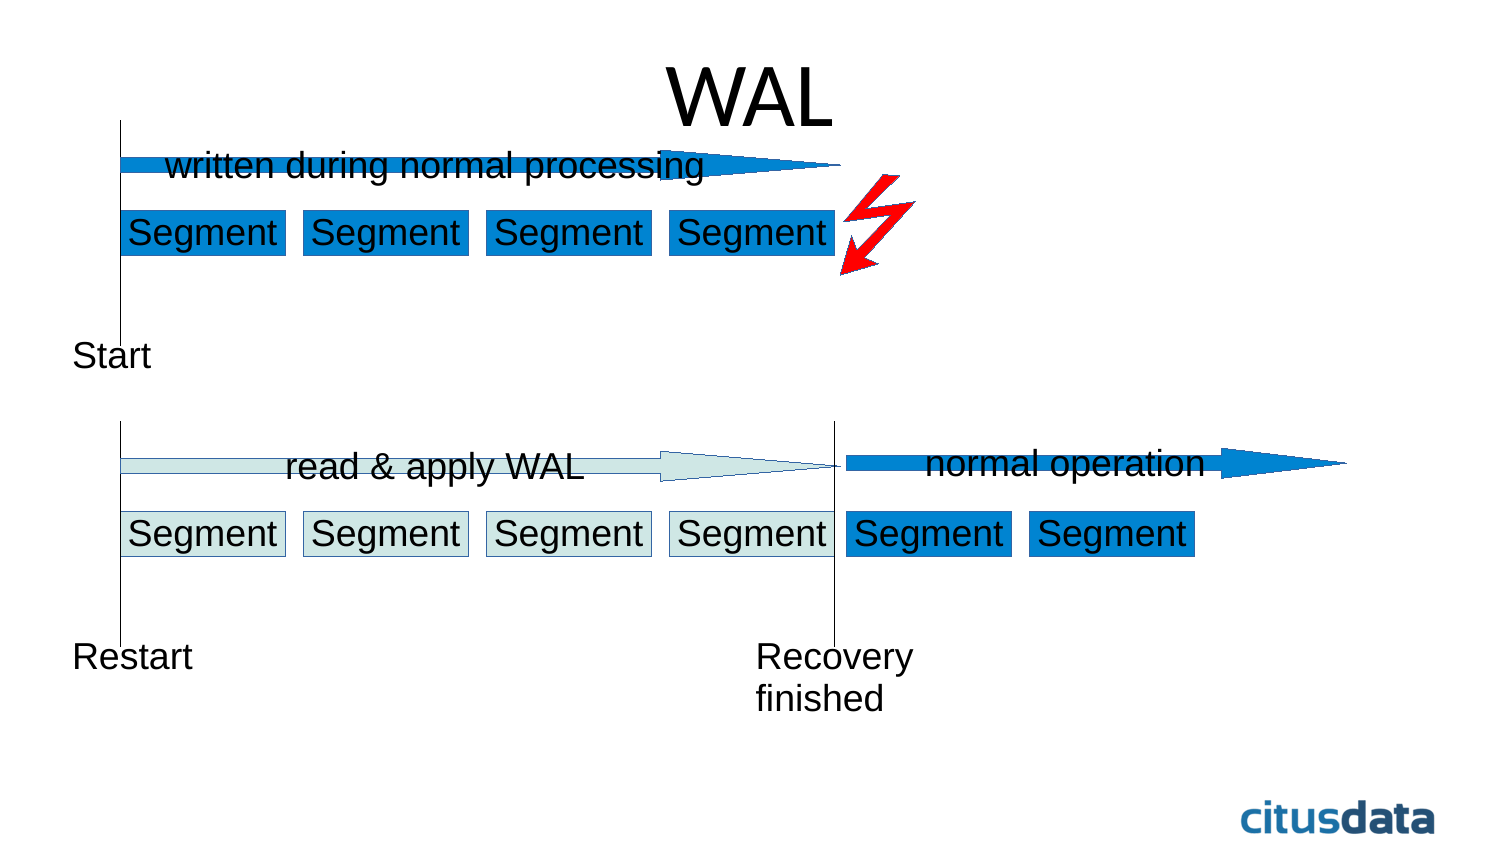

# WAL
written during normal processing
Segment
Segment
Segment
Segment
Start
normal operation
read & apply WAL
Segment
Segment
Segment
Segment
Segment
Segment
Restart
Recovery
finished